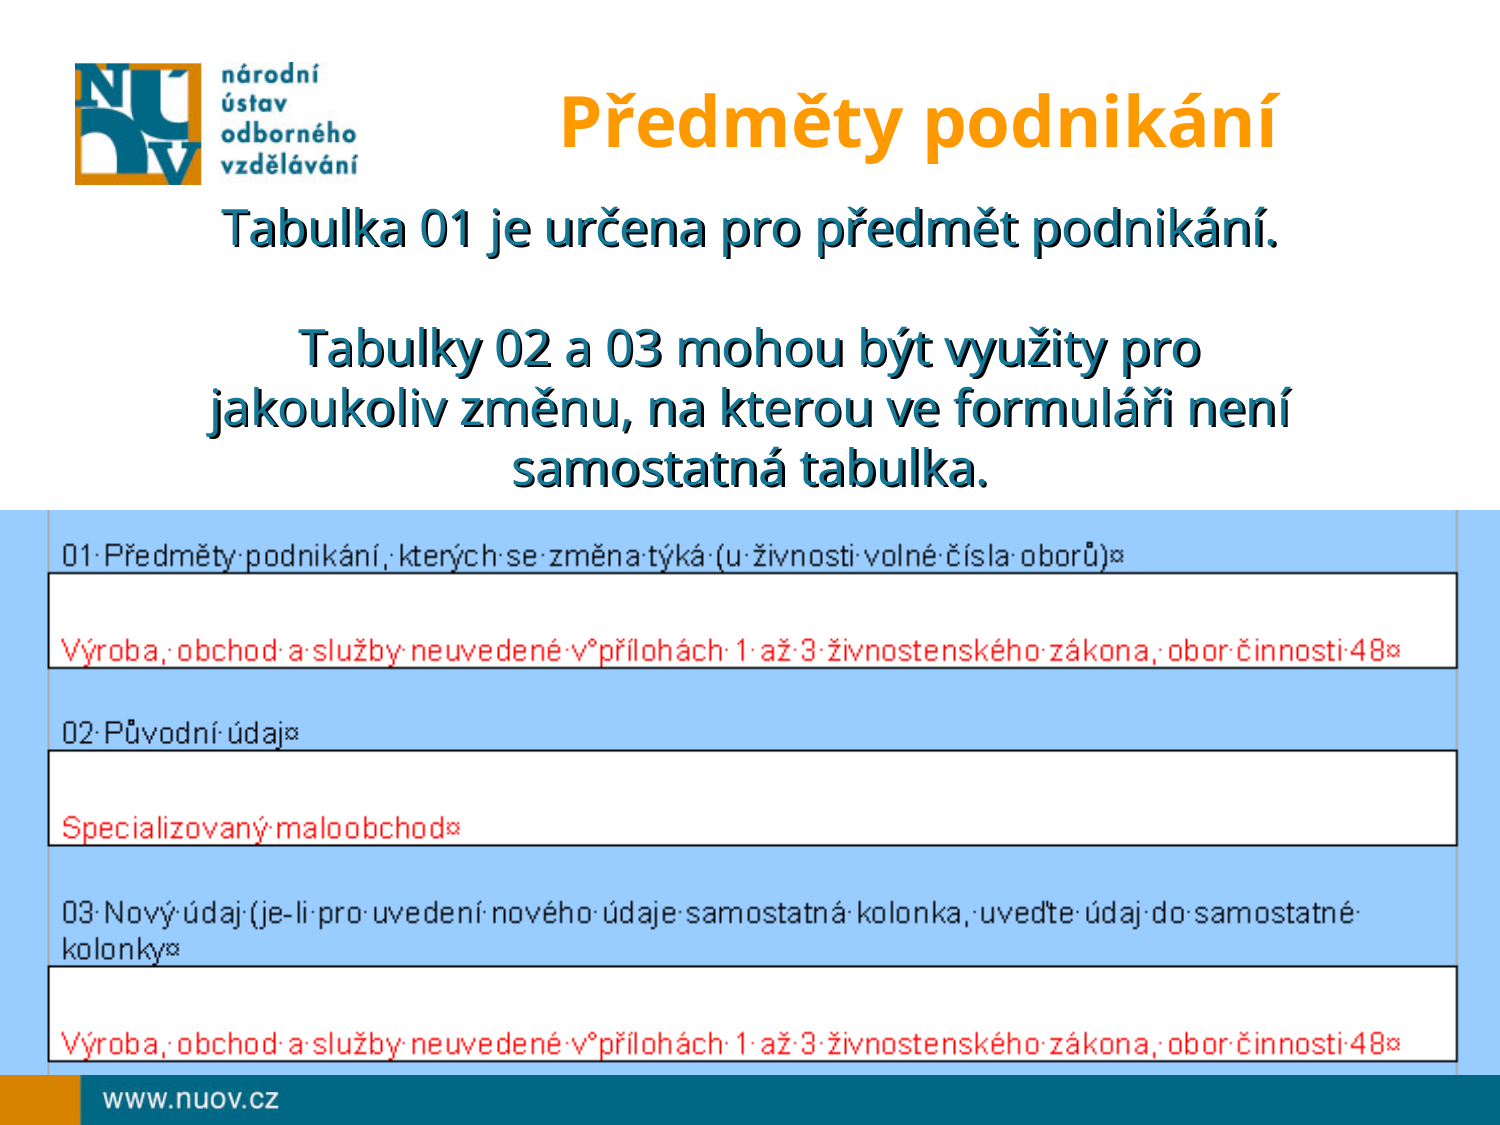

# Předměty podnikání
Tabulka 01 je určena pro předmět podnikání.
Tabulky 02 a 03 mohou být využity pro jakoukoliv změnu, na kterou ve formuláři není samostatná tabulka.